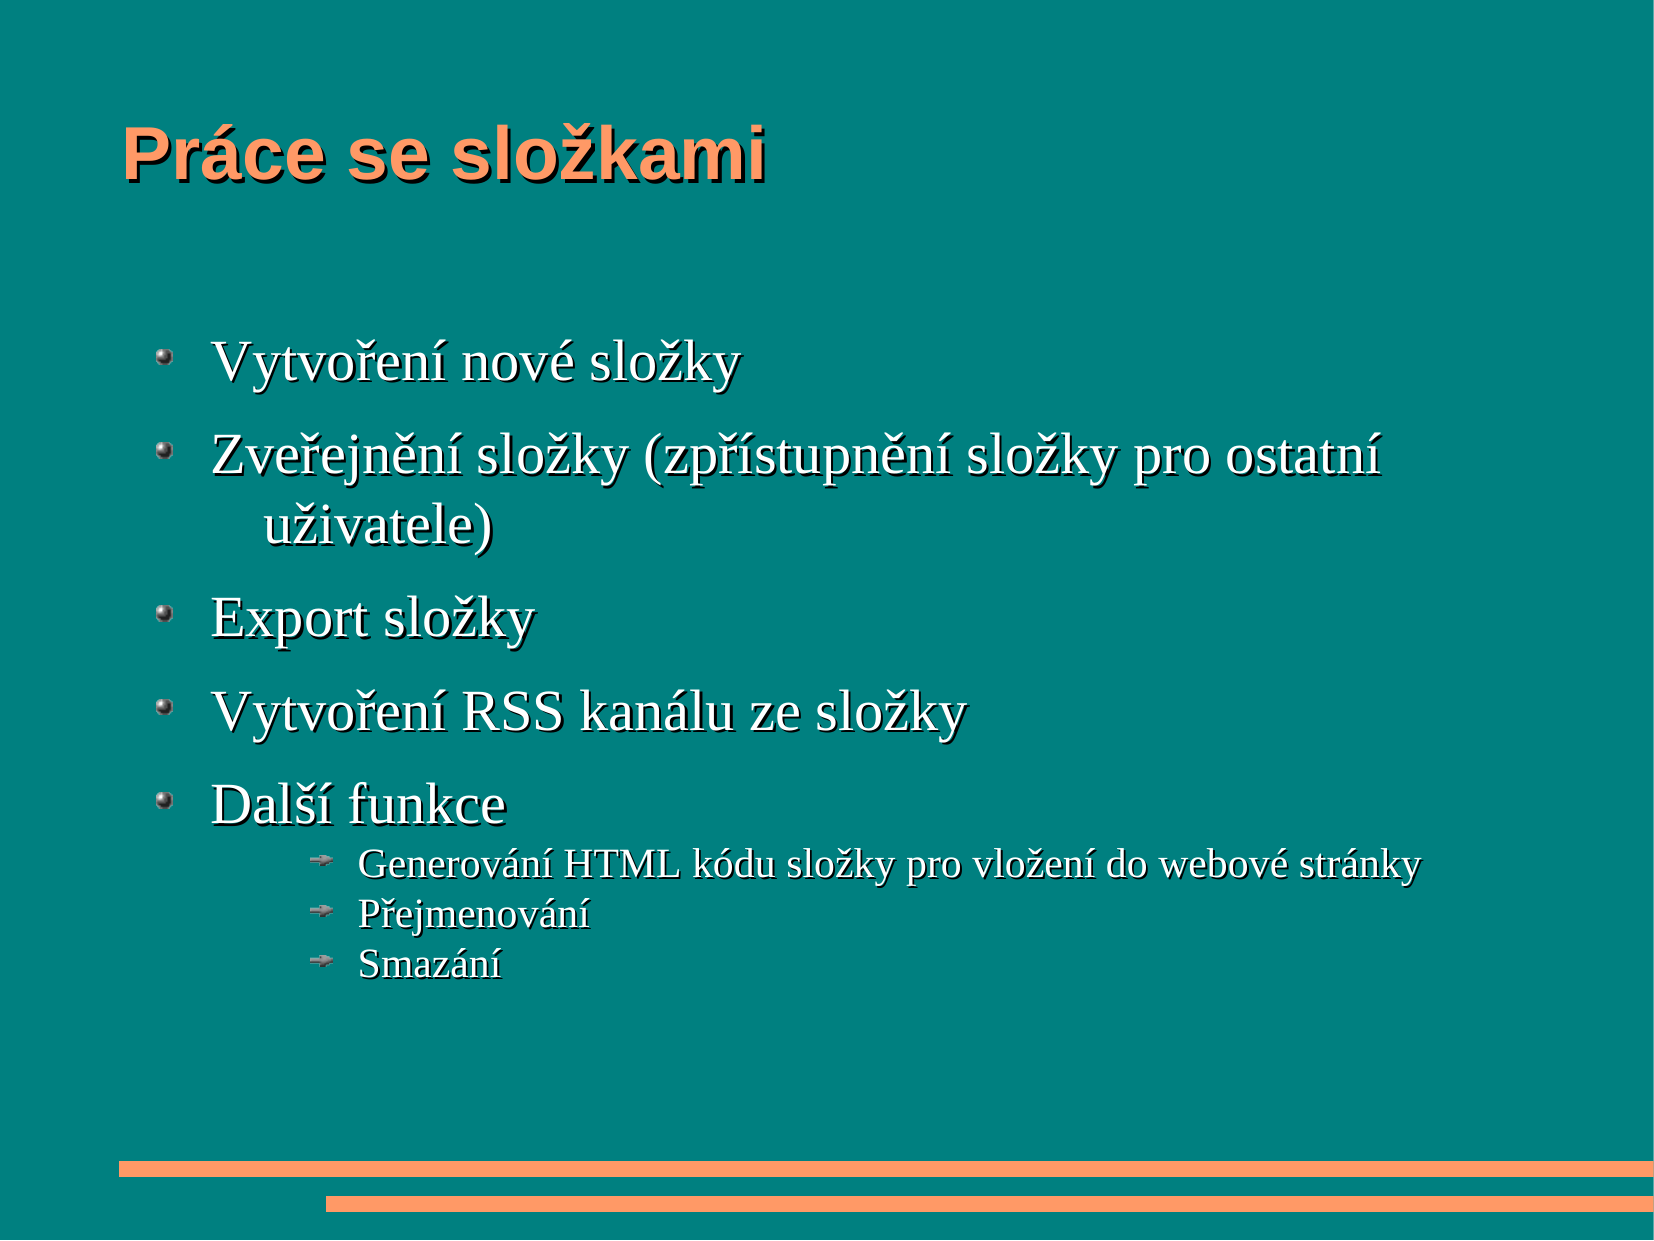

# Práce se složkami
Vytvoření nové složky
Zveřejnění složky (zpřístupnění složky pro ostatní uživatele)
Export složky
Vytvoření RSS kanálu ze složky
Další funkce
Generování HTML kódu složky pro vložení do webové stránky
Přejmenování
Smazání